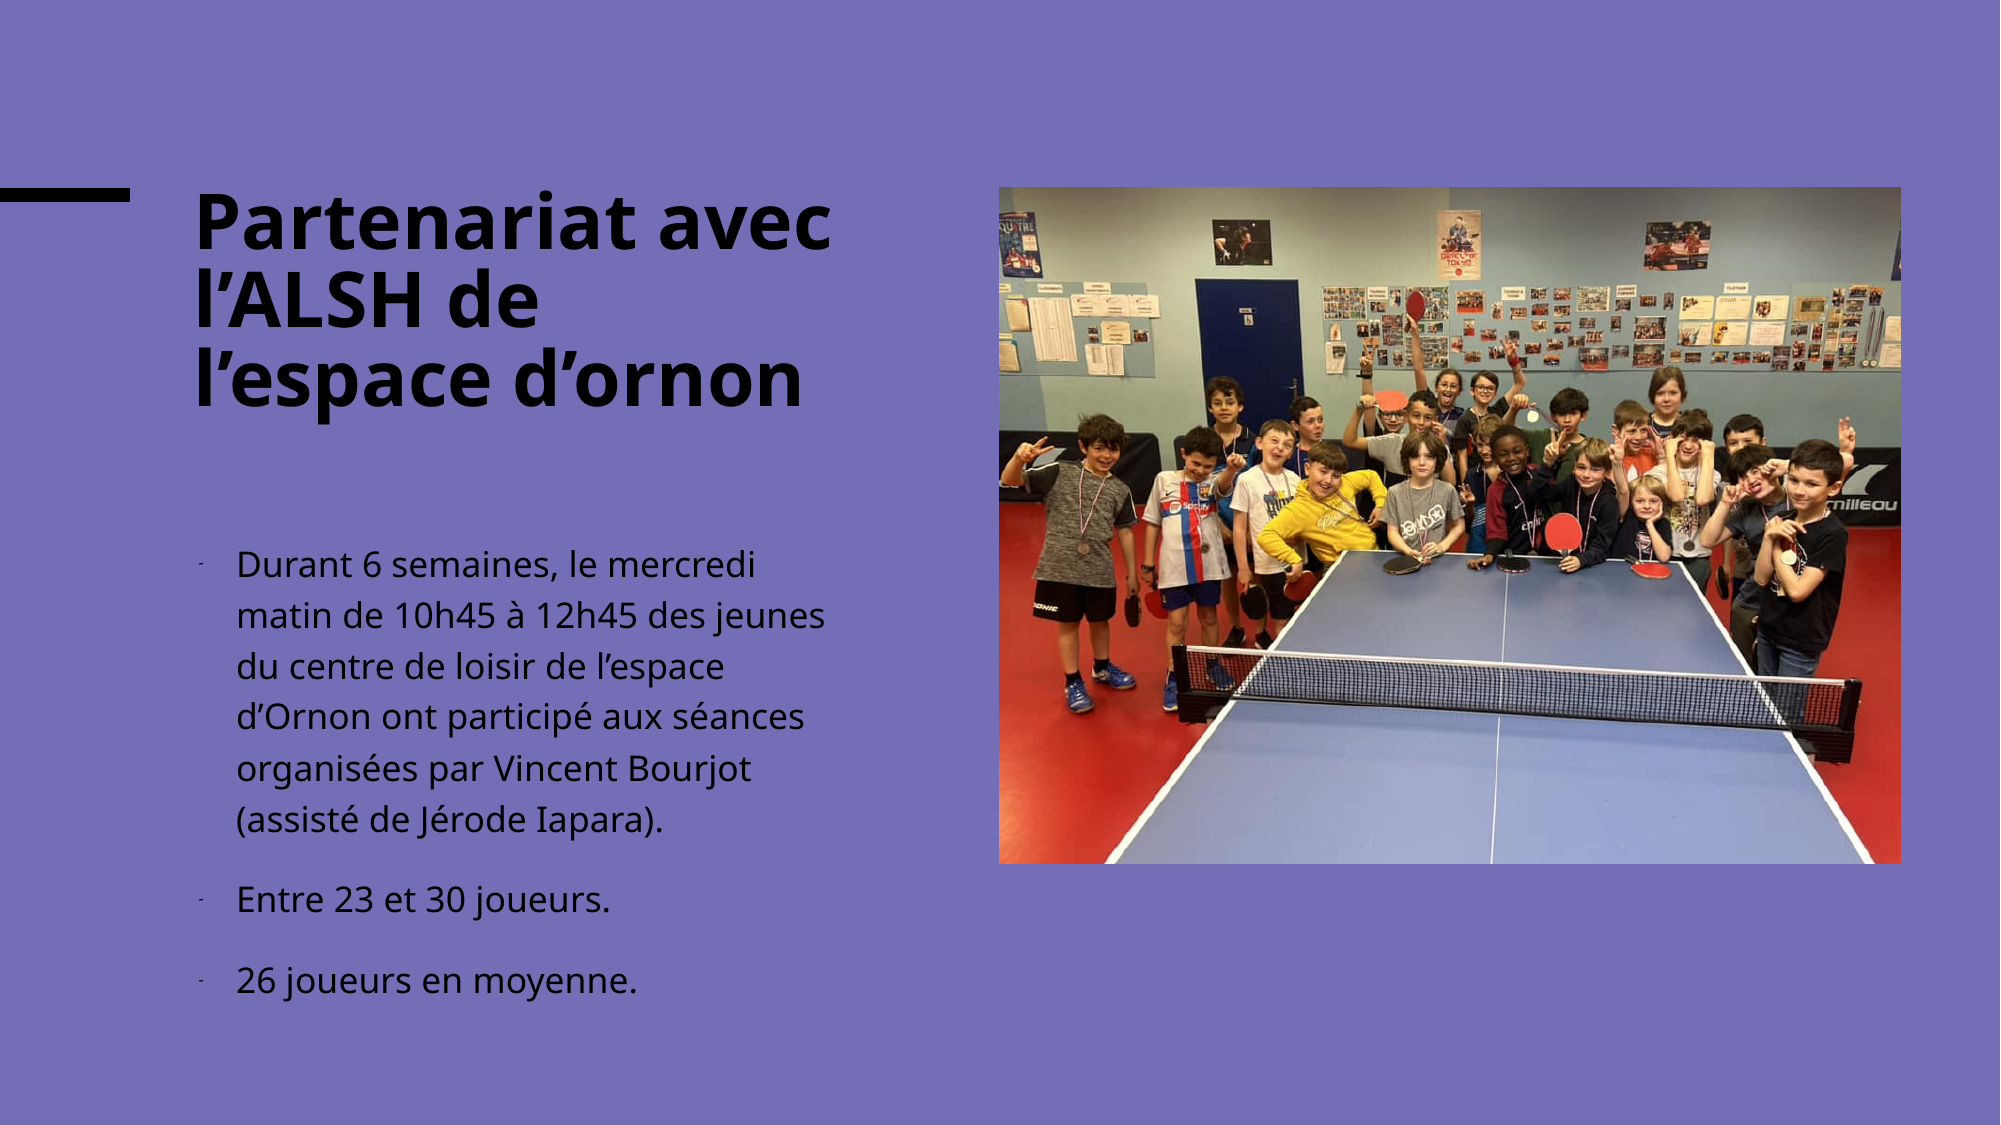

# Partenariat avec l’ALSH de l’espace d’ornon
Durant 6 semaines, le mercredi matin de 10h45 à 12h45 des jeunes du centre de loisir de l’espace d’Ornon ont participé aux séances organisées par Vincent Bourjot (assisté de Jérode Iapara).
Entre 23 et 30 joueurs.
26 joueurs en moyenne.